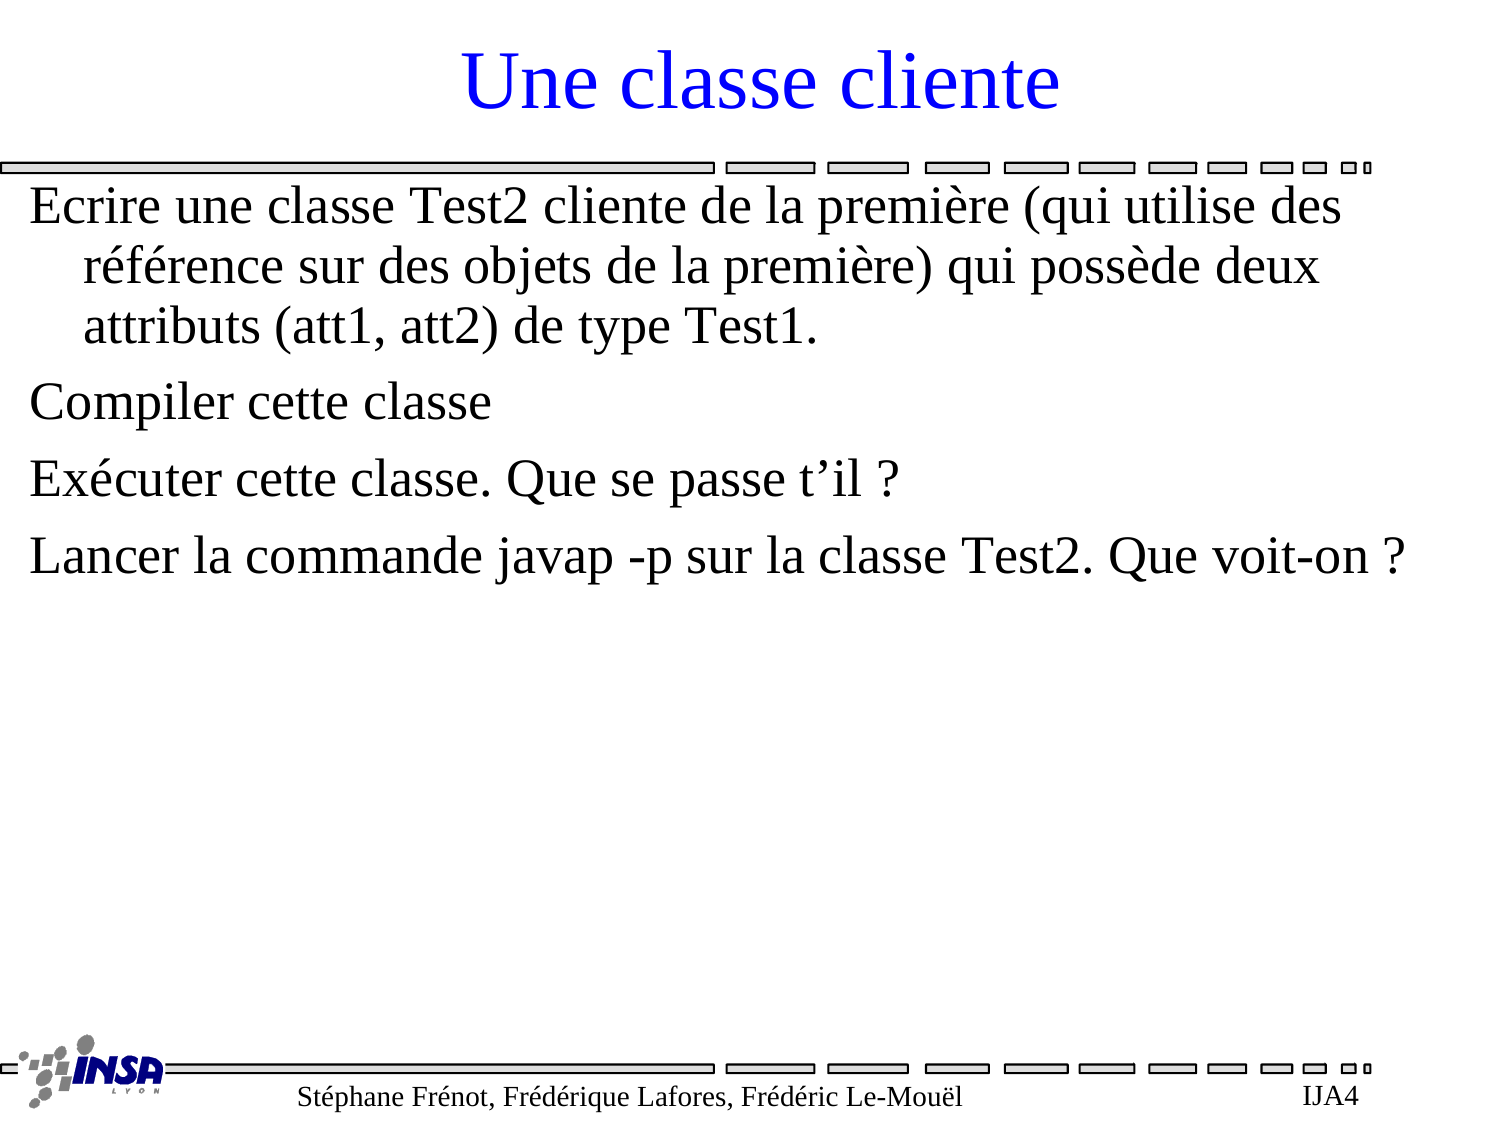

# Une classe cliente
Ecrire une classe Test2 cliente de la première (qui utilise des référence sur des objets de la première) qui possède deux attributs (att1, att2) de type Test1.
Compiler cette classe
Exécuter cette classe. Que se passe t’il ?
Lancer la commande javap -p sur la classe Test2. Que voit-on ?